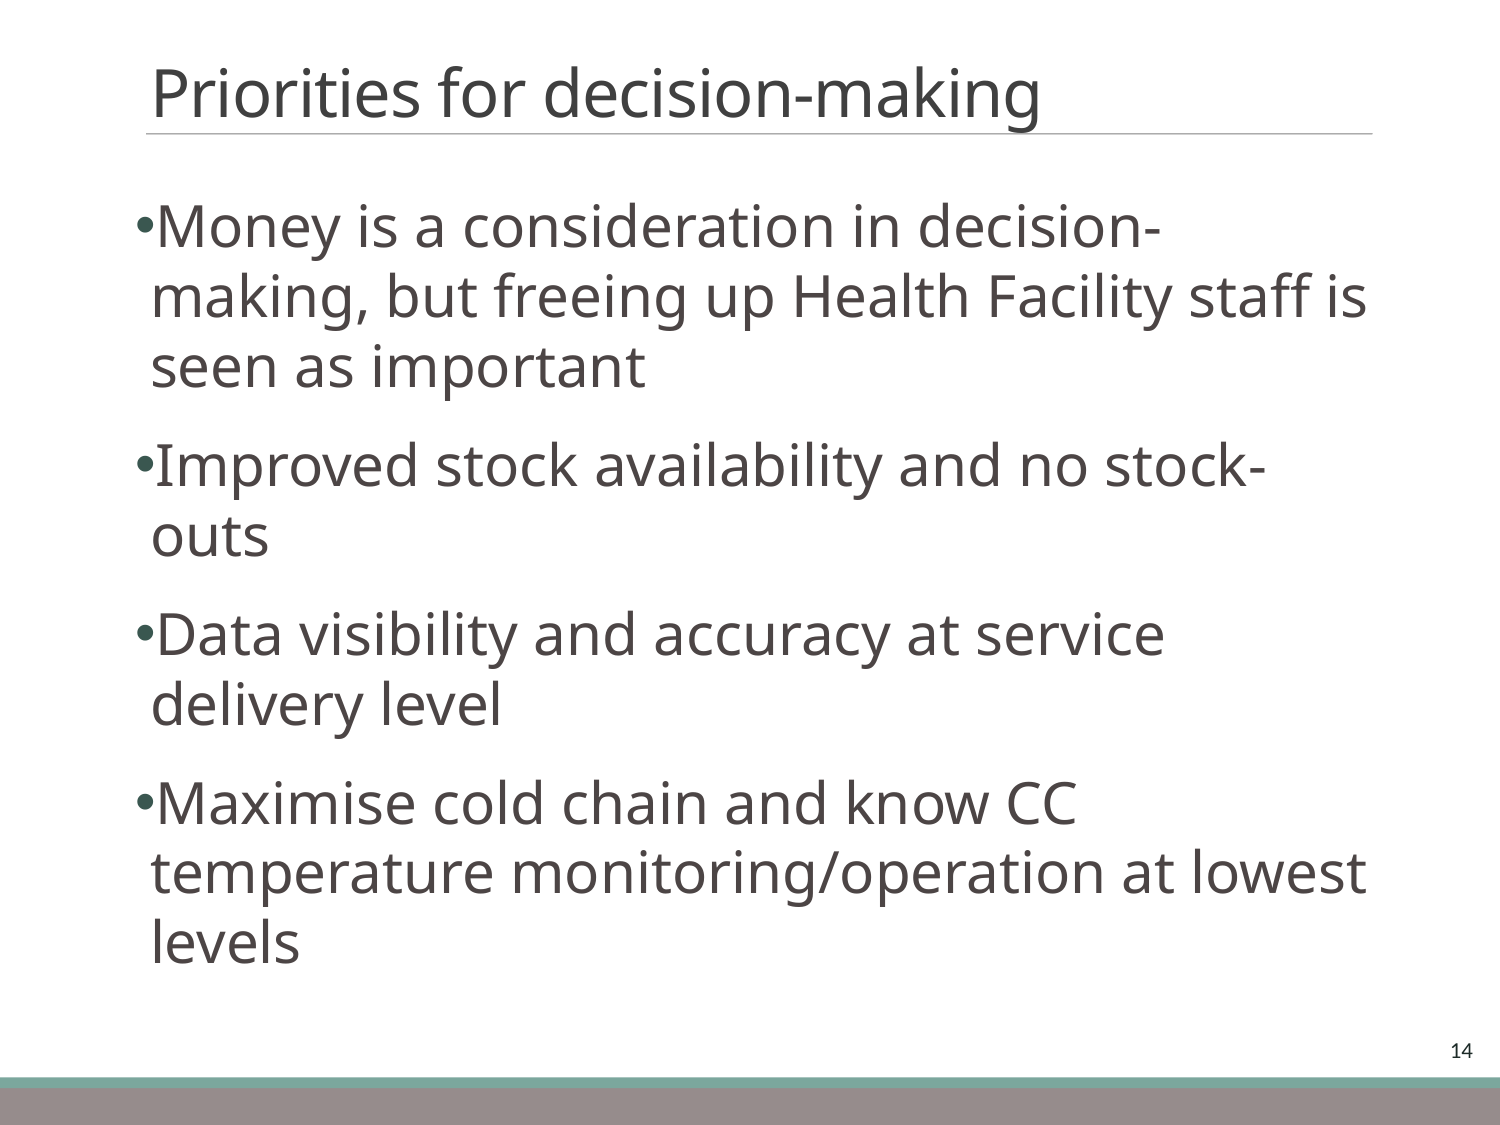

# Priorities for decision-making
Money is a consideration in decision-making, but freeing up Health Facility staff is seen as important
Improved stock availability and no stock-outs
Data visibility and accuracy at service delivery level
Maximise cold chain and know CC temperature monitoring/operation at lowest levels